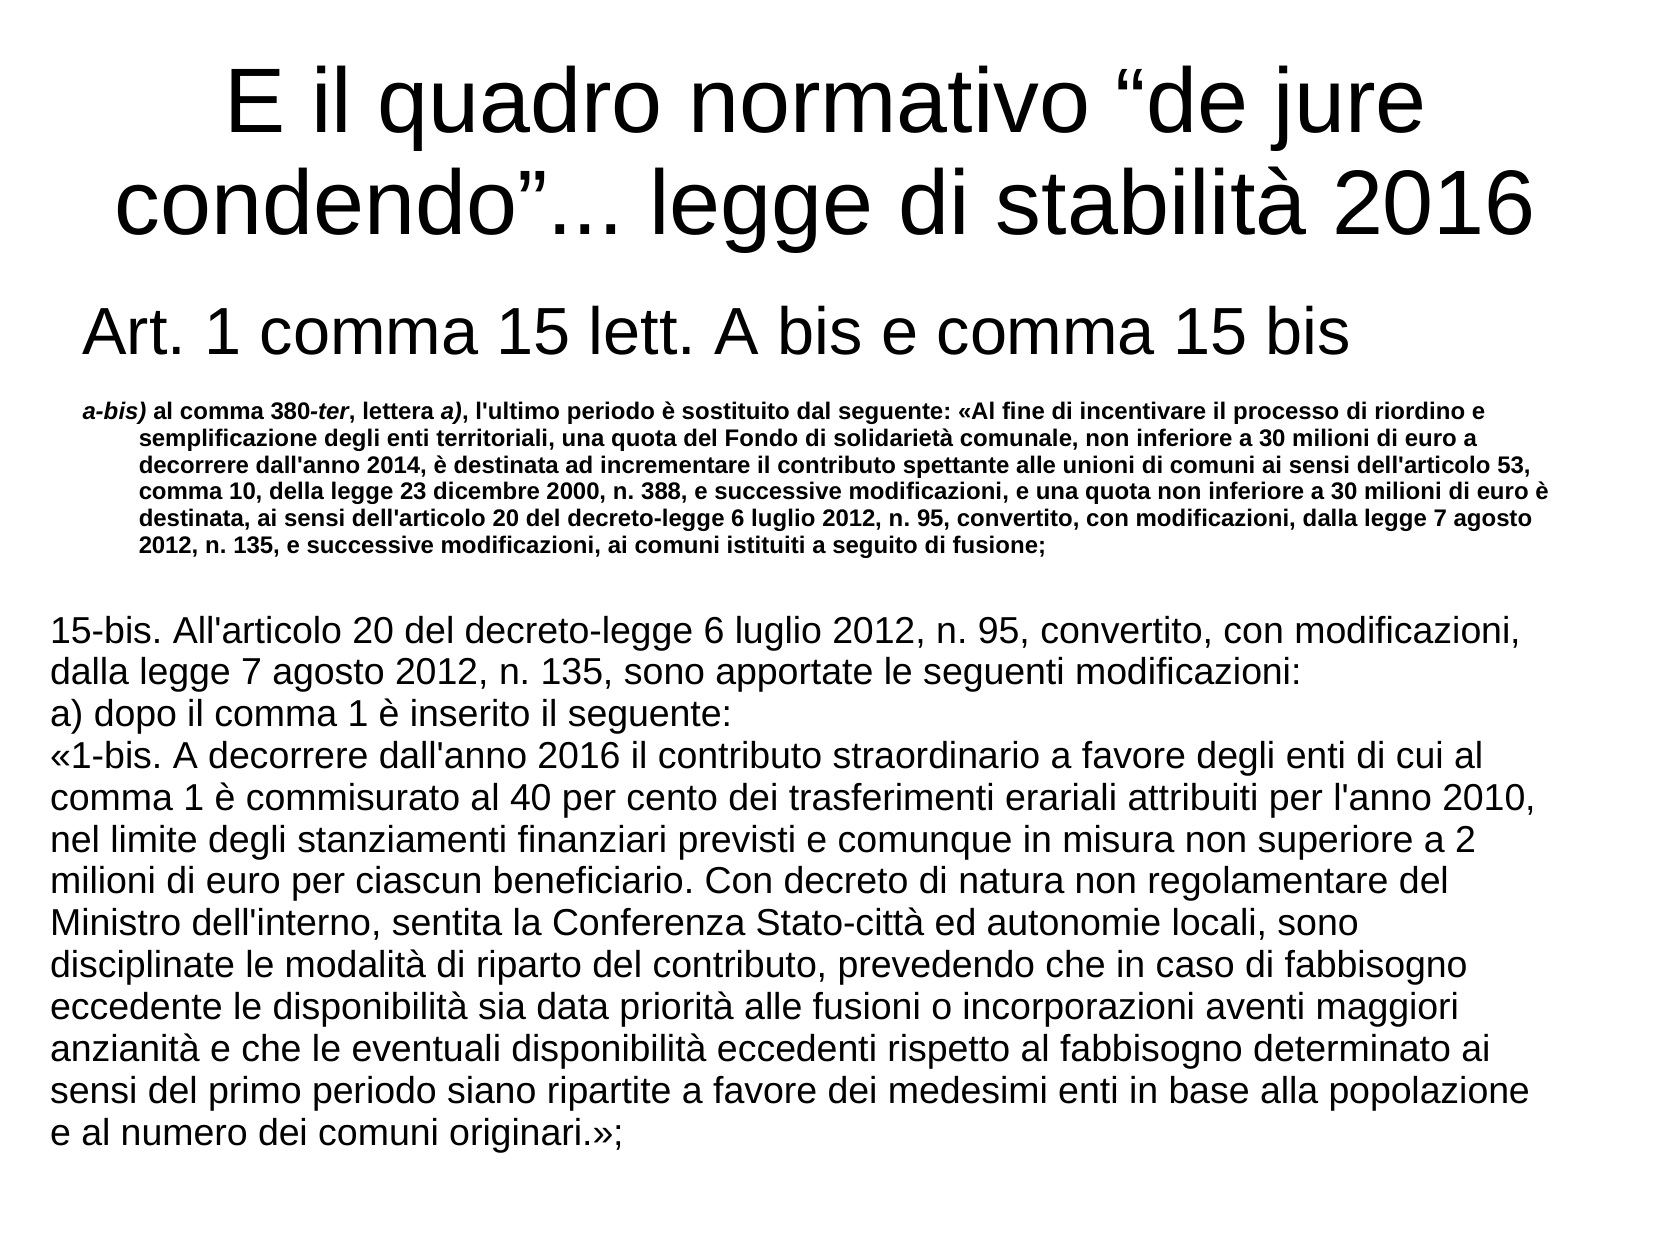

# E il quadro normativo “de jure condendo”... legge di stabilità 2016
Art. 1 comma 15 lett. A bis e comma 15 bis
a-bis) al comma 380-ter, lettera a), l'ultimo periodo è sostituito dal seguente: «Al fine di incentivare il processo di riordino e semplificazione degli enti territoriali, una quota del Fondo di solidarietà comunale, non inferiore a 30 milioni di euro a decorrere dall'anno 2014, è destinata ad incrementare il contributo spettante alle unioni di comuni ai sensi dell'articolo 53, comma 10, della legge 23 dicembre 2000, n. 388, e successive modificazioni, e una quota non inferiore a 30 milioni di euro è destinata, ai sensi dell'articolo 20 del decreto-legge 6 luglio 2012, n. 95, convertito, con modificazioni, dalla legge 7 agosto 2012, n. 135, e successive modificazioni, ai comuni istituiti a seguito di fusione;
15-bis. All'articolo 20 del decreto-legge 6 luglio 2012, n. 95, convertito, con modificazioni, dalla legge 7 agosto 2012, n. 135, sono apportate le seguenti modificazioni:
a) dopo il comma 1 è inserito il seguente:
«1-bis. A decorrere dall'anno 2016 il contributo straordinario a favore degli enti di cui al comma 1 è commisurato al 40 per cento dei trasferimenti erariali attribuiti per l'anno 2010, nel limite degli stanziamenti finanziari previsti e comunque in misura non superiore a 2 milioni di euro per ciascun beneficiario. Con decreto di natura non regolamentare del Ministro dell'interno, sentita la Conferenza Stato-città ed autonomie locali, sono disciplinate le modalità di riparto del contributo, prevedendo che in caso di fabbisogno eccedente le disponibilità sia data priorità alle fusioni o incorporazioni aventi maggiori anzianità e che le eventuali disponibilità eccedenti rispetto al fabbisogno determinato ai sensi del primo periodo siano ripartite a favore dei medesimi enti in base alla popolazione e al numero dei comuni originari.»;